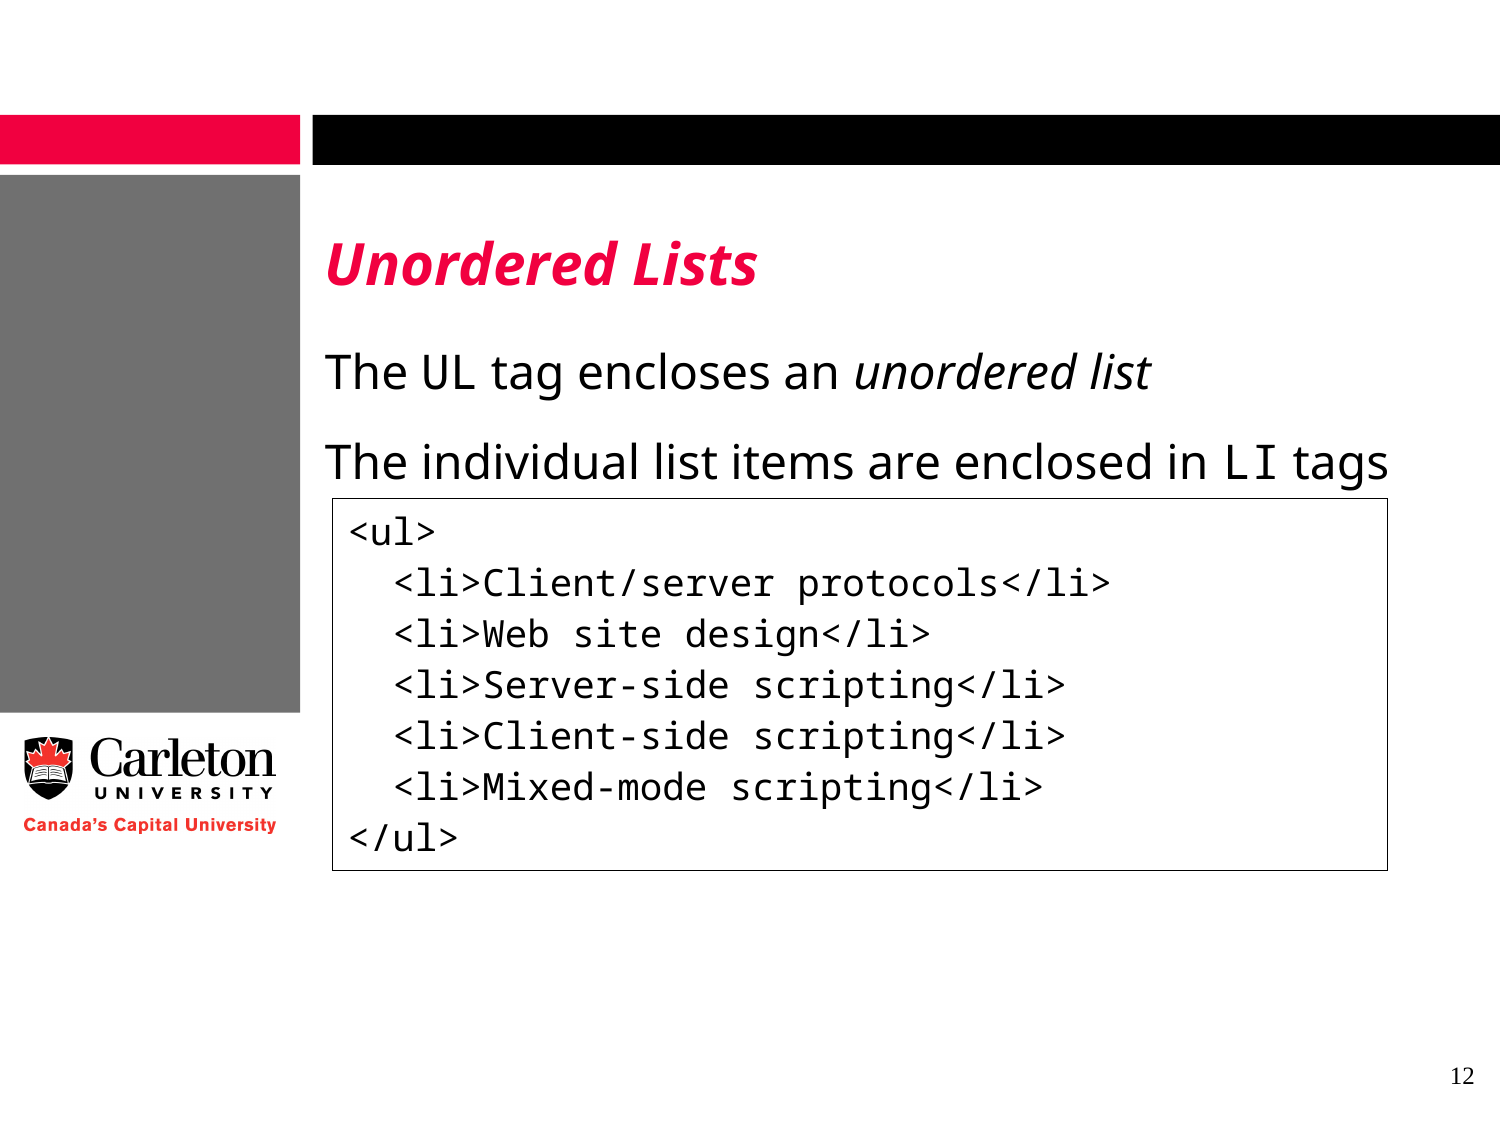

# Unordered Lists
The UL tag encloses an unordered list
The individual list items are enclosed in LI tags
<ul>
 <li>Client/server protocols</li>
 <li>Web site design</li>
 <li>Server-side scripting</li>
 <li>Client-side scripting</li>
 <li>Mixed-mode scripting</li>
</ul>
12